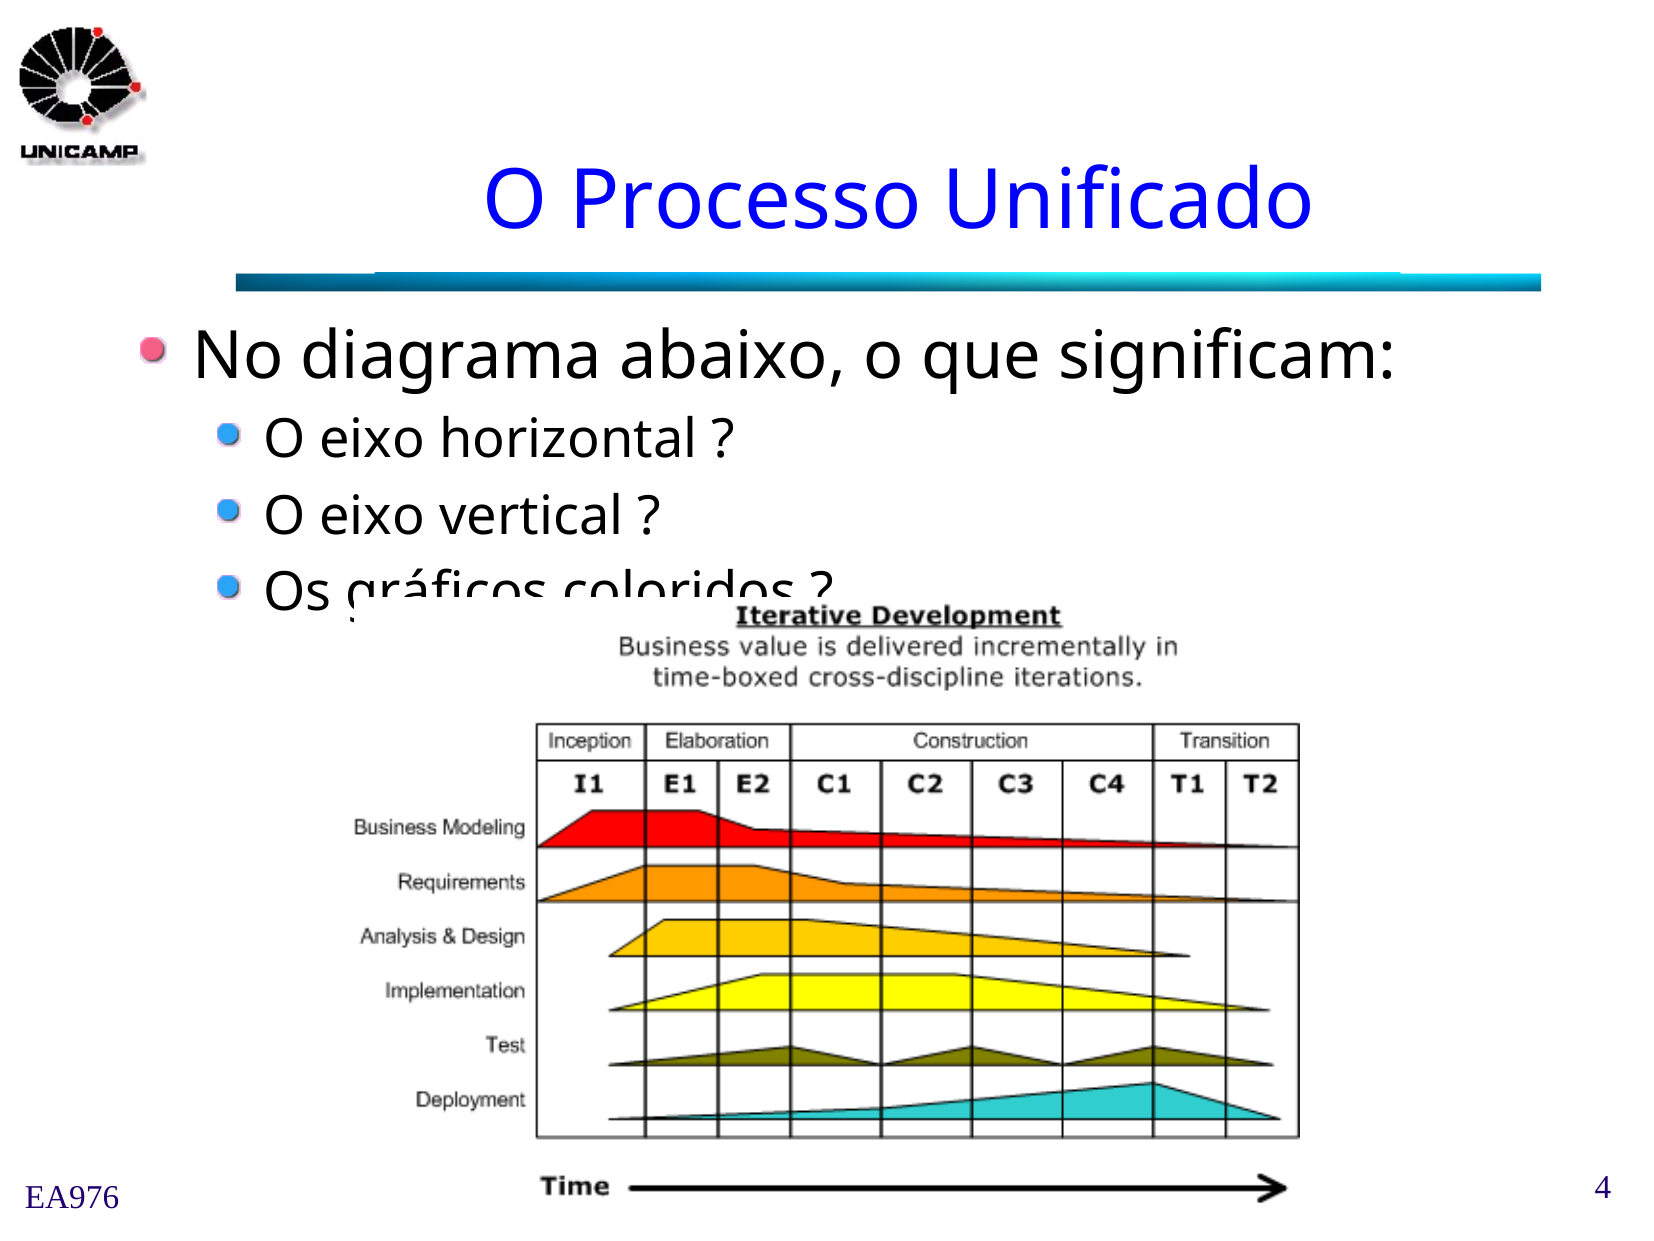

# O Processo Unificado
No diagrama abaixo, o que significam:
O eixo horizontal ?
O eixo vertical ?
Os gráficos coloridos ?
4